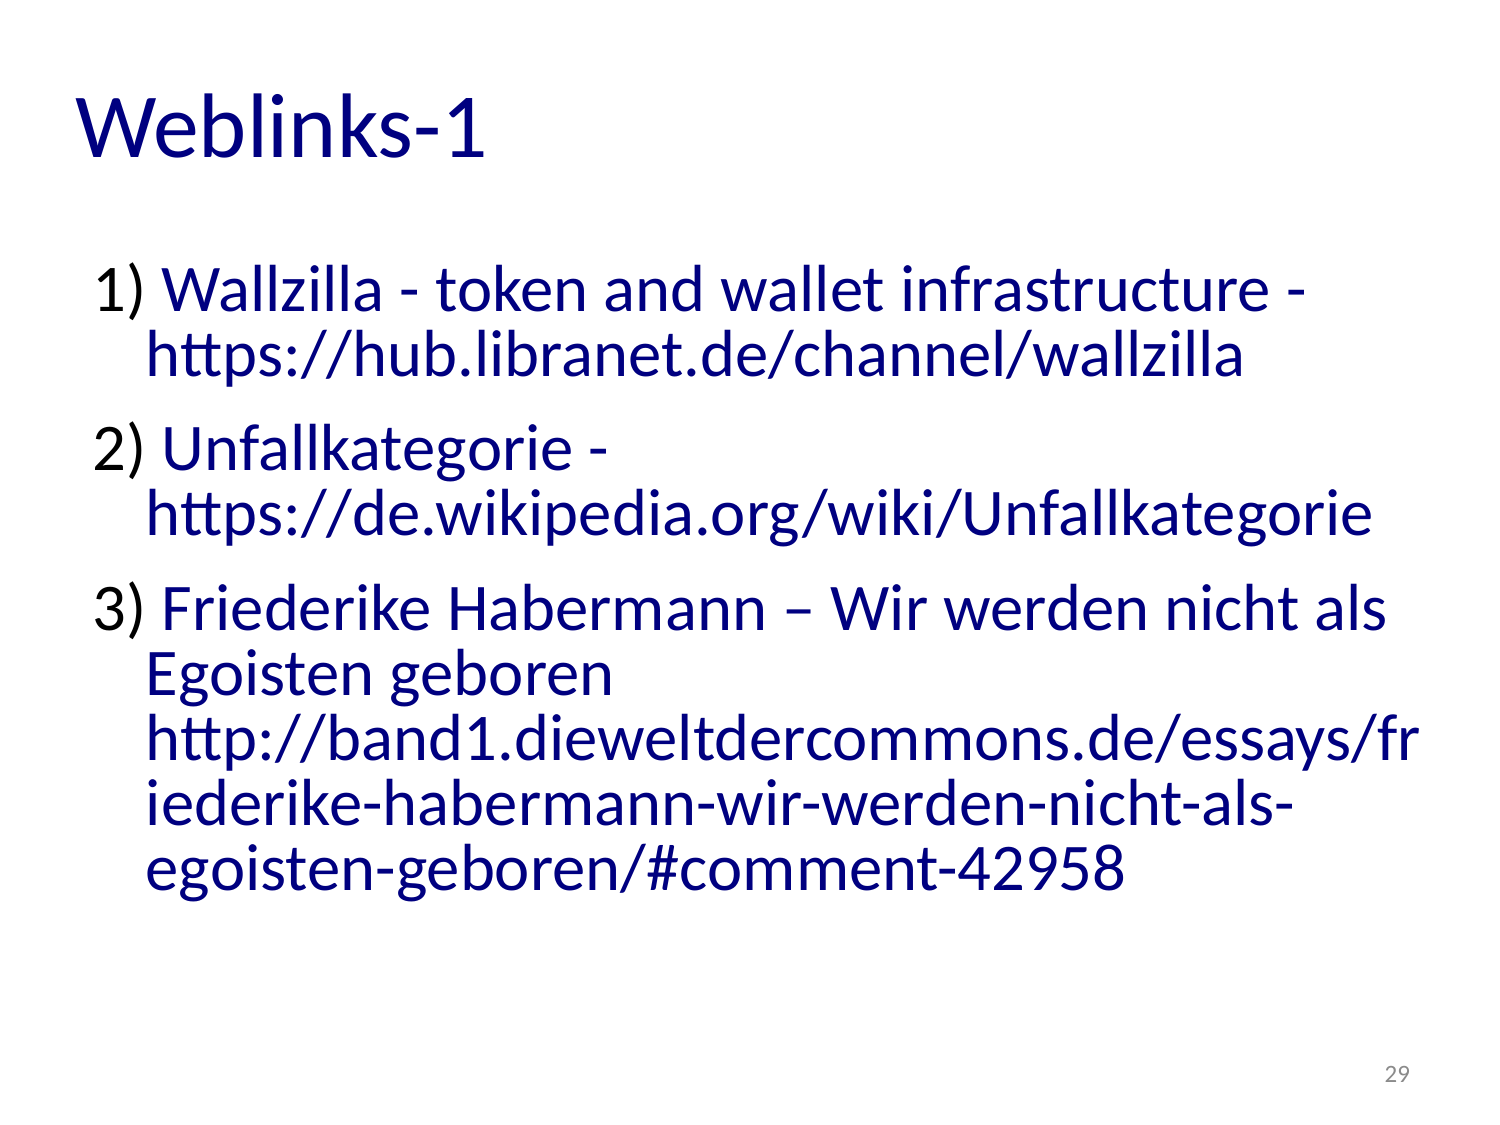

# Weblinks-1
 Wallzilla - token and wallet infrastructure - https://hub.libranet.de/channel/wallzilla
 Unfallkategorie - https://de.wikipedia.org/wiki/Unfallkategorie
 Friederike Habermann – Wir werden nicht als Egoisten geboren http://band1.dieweltdercommons.de/essays/friederike-habermann-wir-werden-nicht-als-egoisten-geboren/#comment-42958
Gustav Wall
29